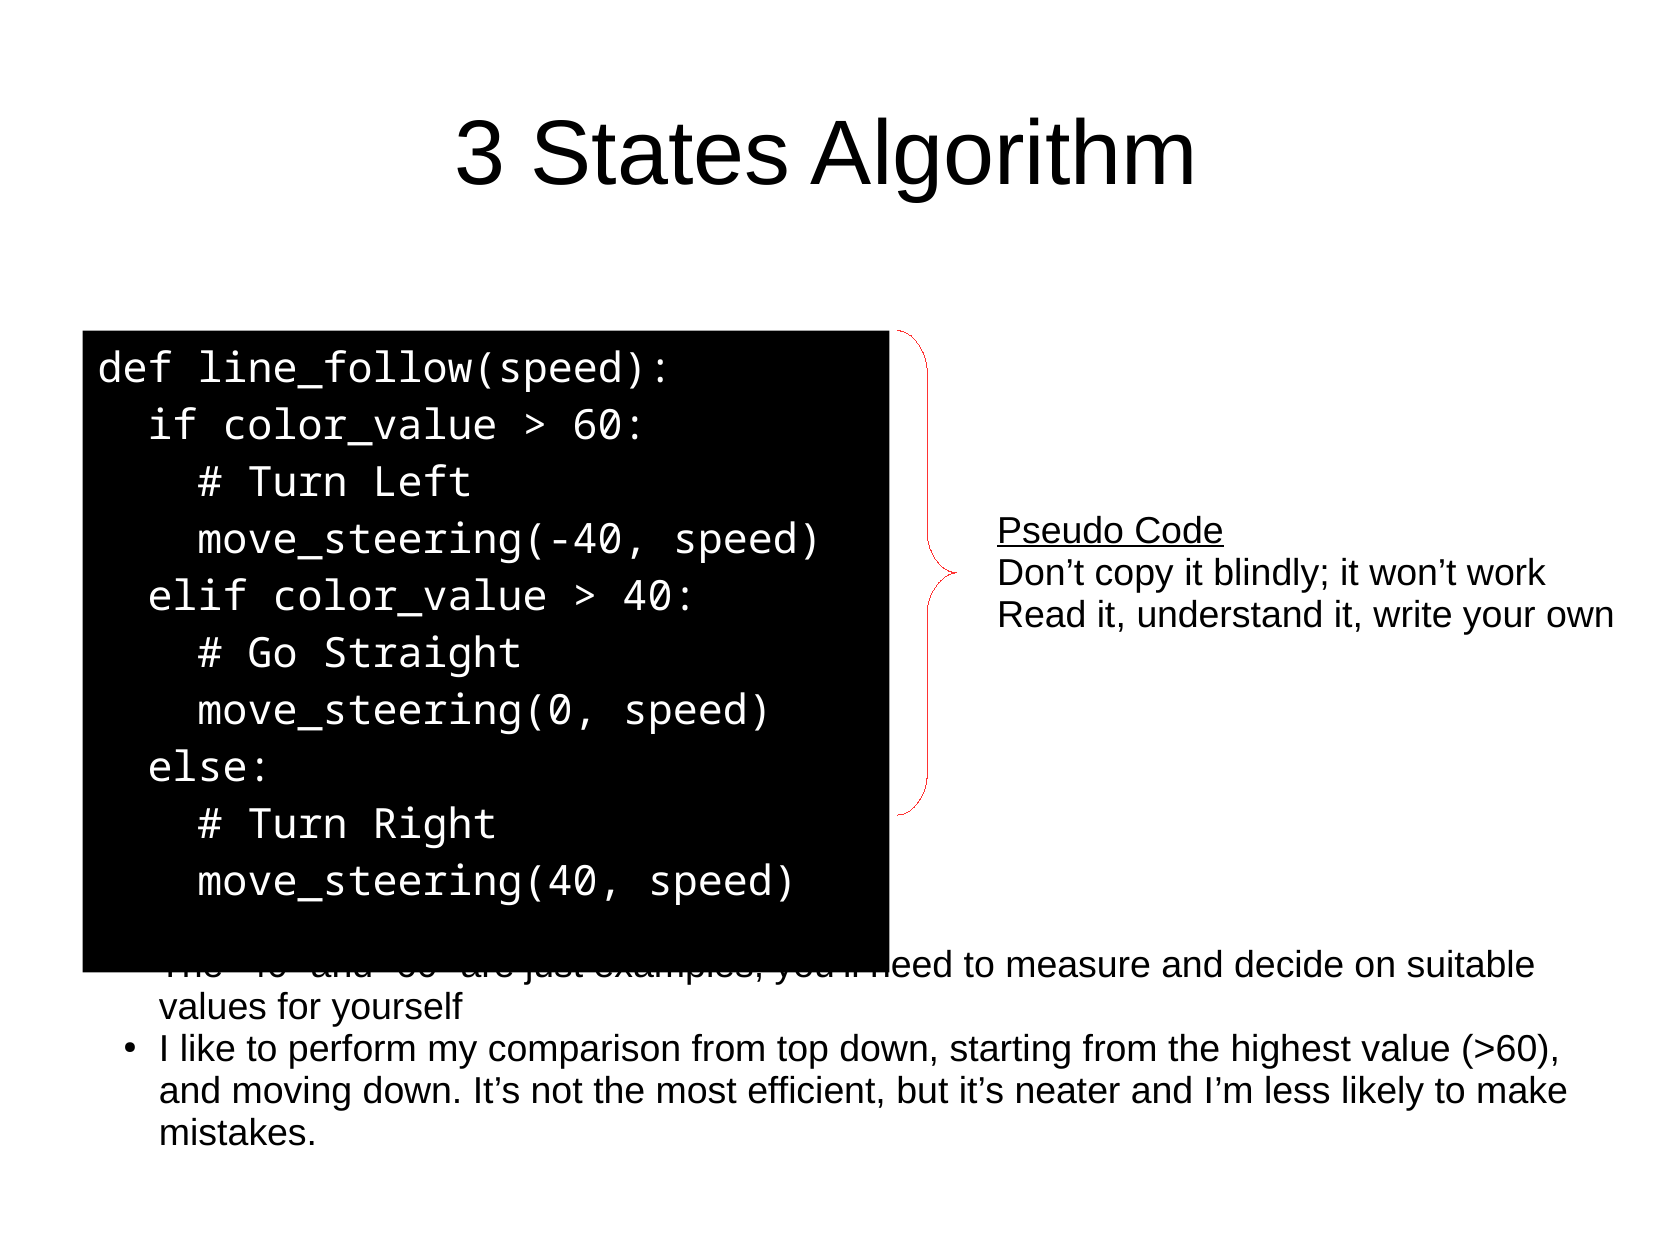

# 3 States Algorithm
def line_follow(speed):
 if color_value > 60:
 # Turn Left
 move_steering(-40, speed)
 elif color_value > 40:
 # Go Straight
 move_steering(0, speed)
 else:
 # Turn Right
 move_steering(40, speed)
Pseudo Code
Don’t copy it blindly; it won’t work
Read it, understand it, write your own
Note
The “40” and “60” are just examples, you’ll need to measure and decide on suitable
values for yourself
I like to perform my comparison from top down, starting from the highest value (>60),
and moving down. It’s not the most efficient, but it’s neater and I’m less likely to make
mistakes.